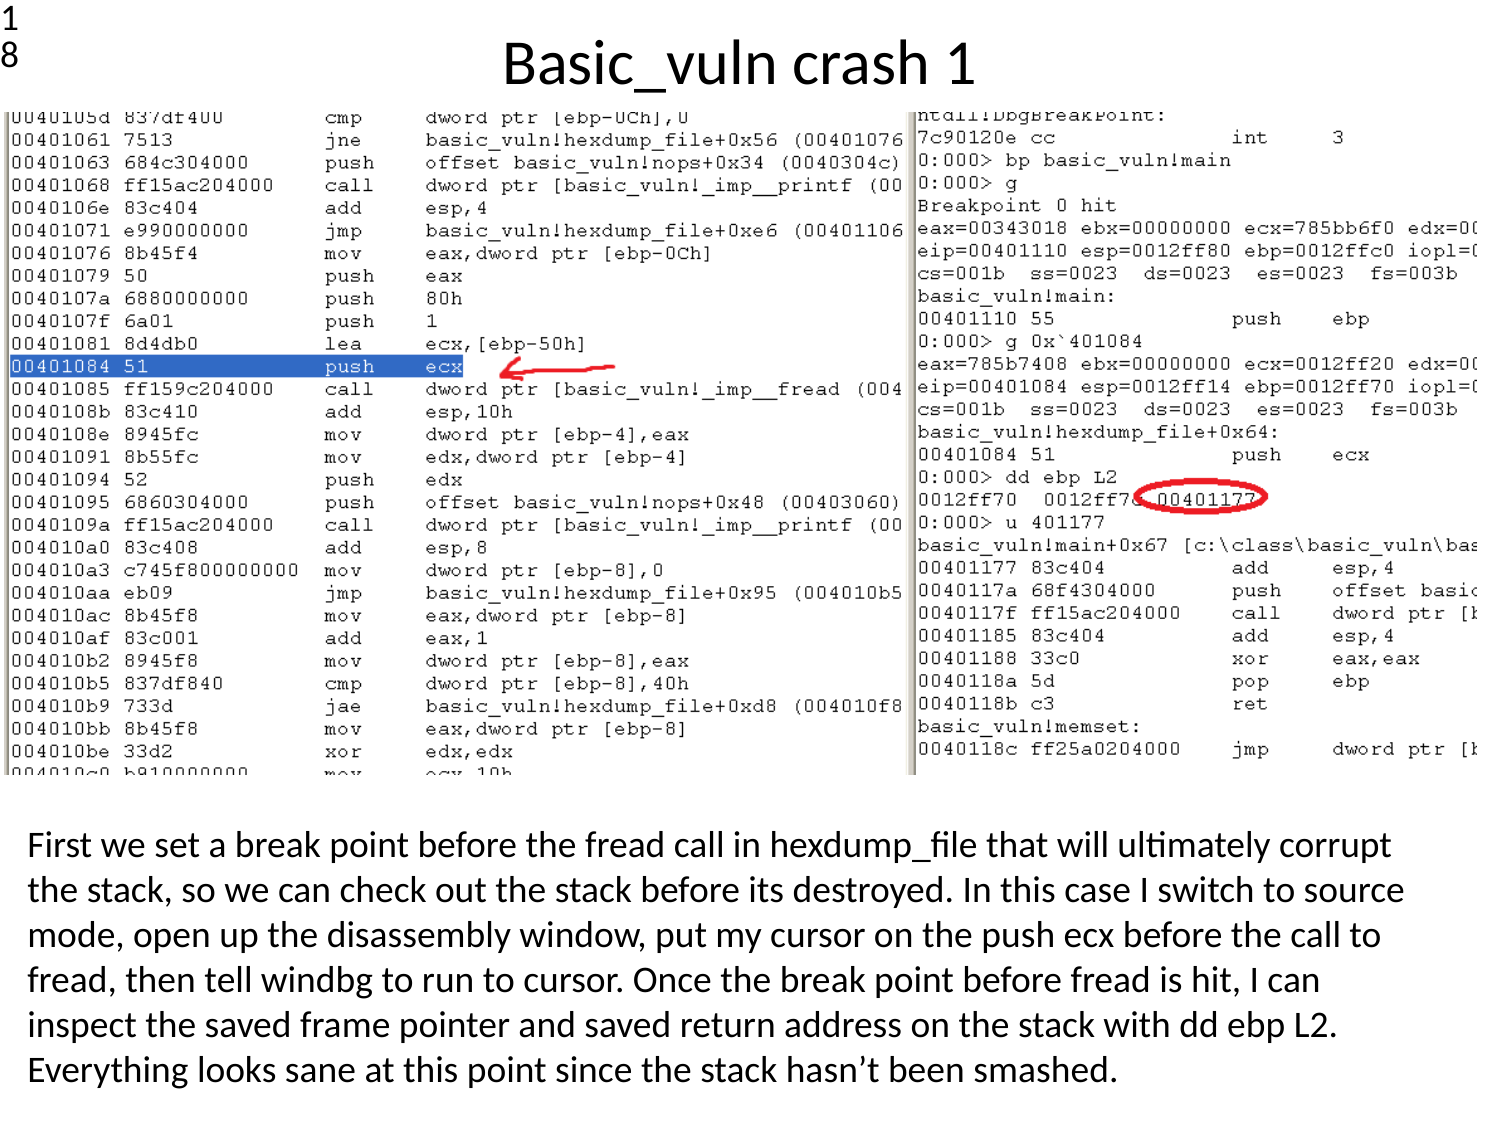

# Basic_vuln crash 1
First we set a break point before the fread call in hexdump_file that will ultimately corrupt the stack, so we can check out the stack before its destroyed. In this case I switch to source mode, open up the disassembly window, put my cursor on the push ecx before the call to fread, then tell windbg to run to cursor. Once the break point before fread is hit, I can inspect the saved frame pointer and saved return address on the stack with dd ebp L2. Everything looks sane at this point since the stack hasn’t been smashed.